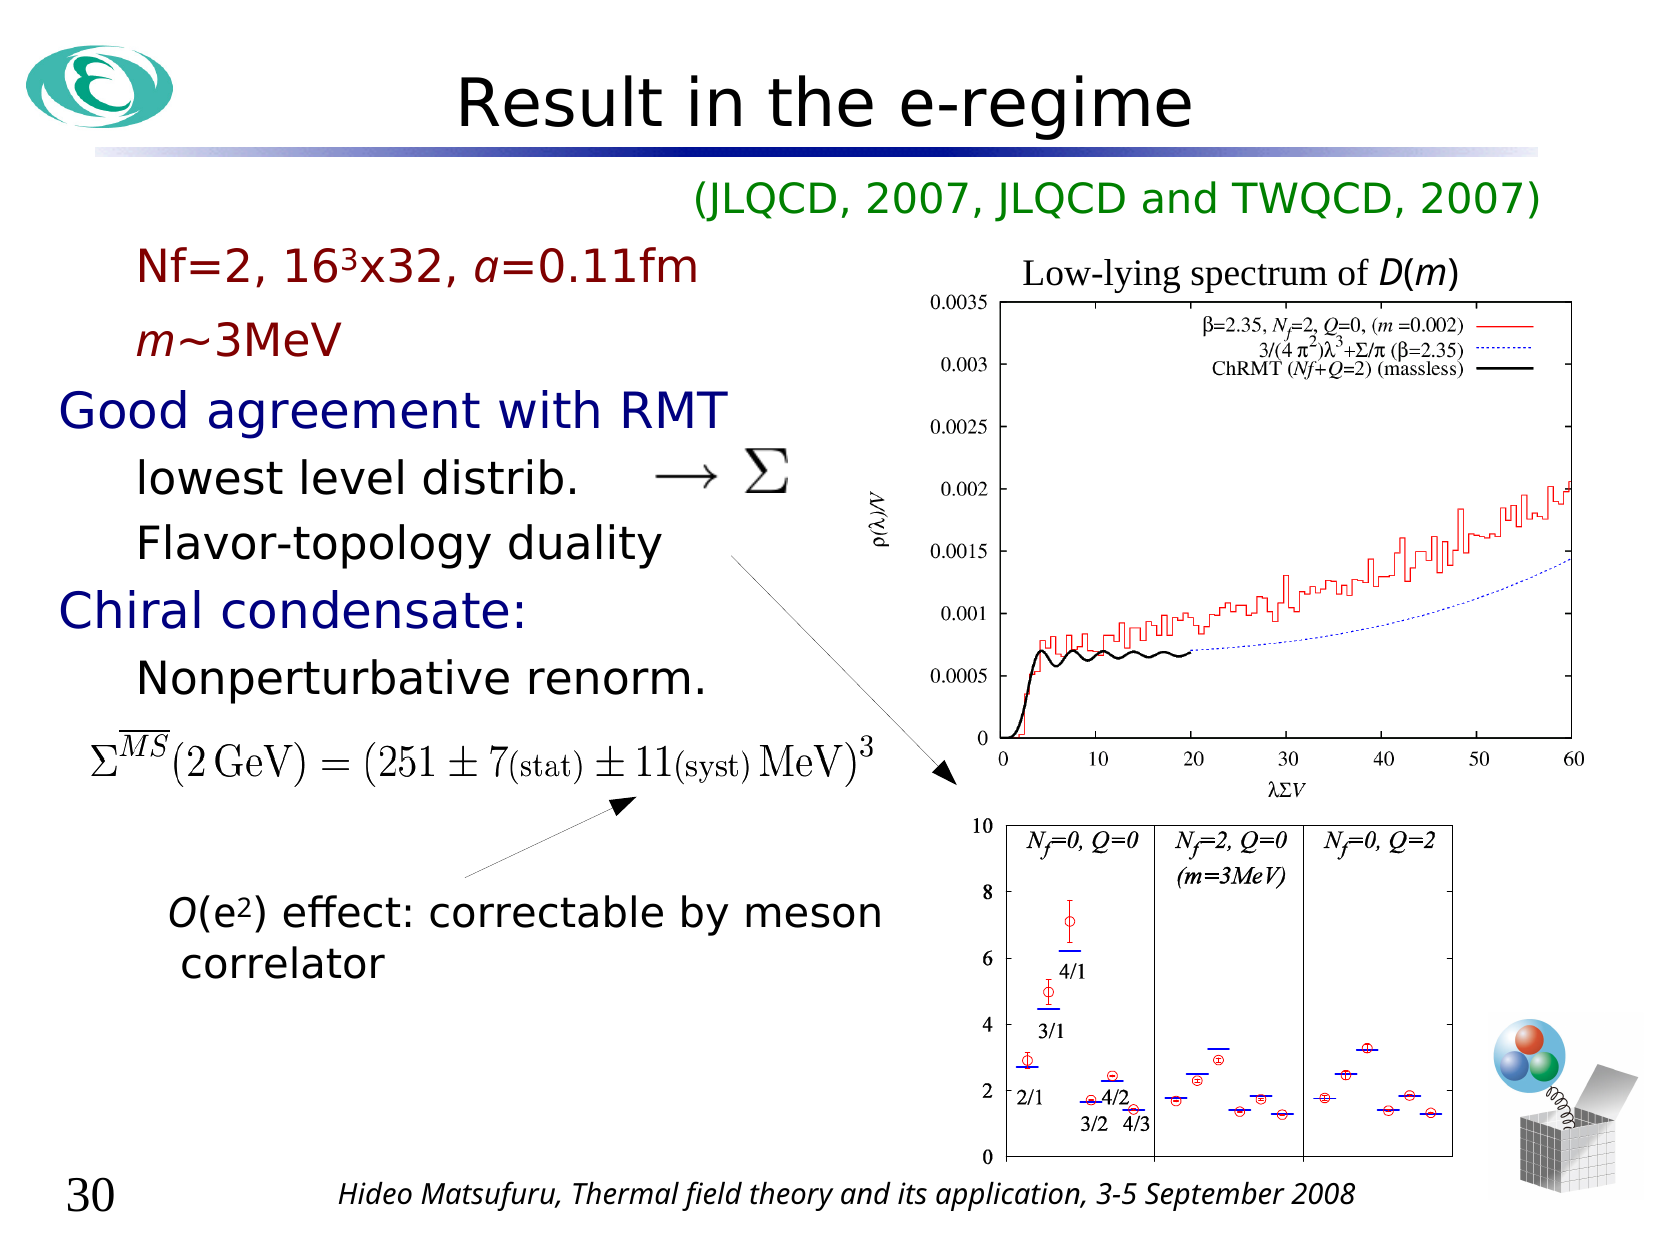

# Result in the e-regime
(JLQCD, 2007, JLQCD and TWQCD, 2007)
Nf=2, 163x32, a=0.11fm
m~3MeV
Good agreement with RMT
lowest level distrib.
Flavor-topology duality
Chiral condensate:
Nonperturbative renorm.
Low-lying spectrum of D(m)
O(e2) effect: correctable by meson
 correlator